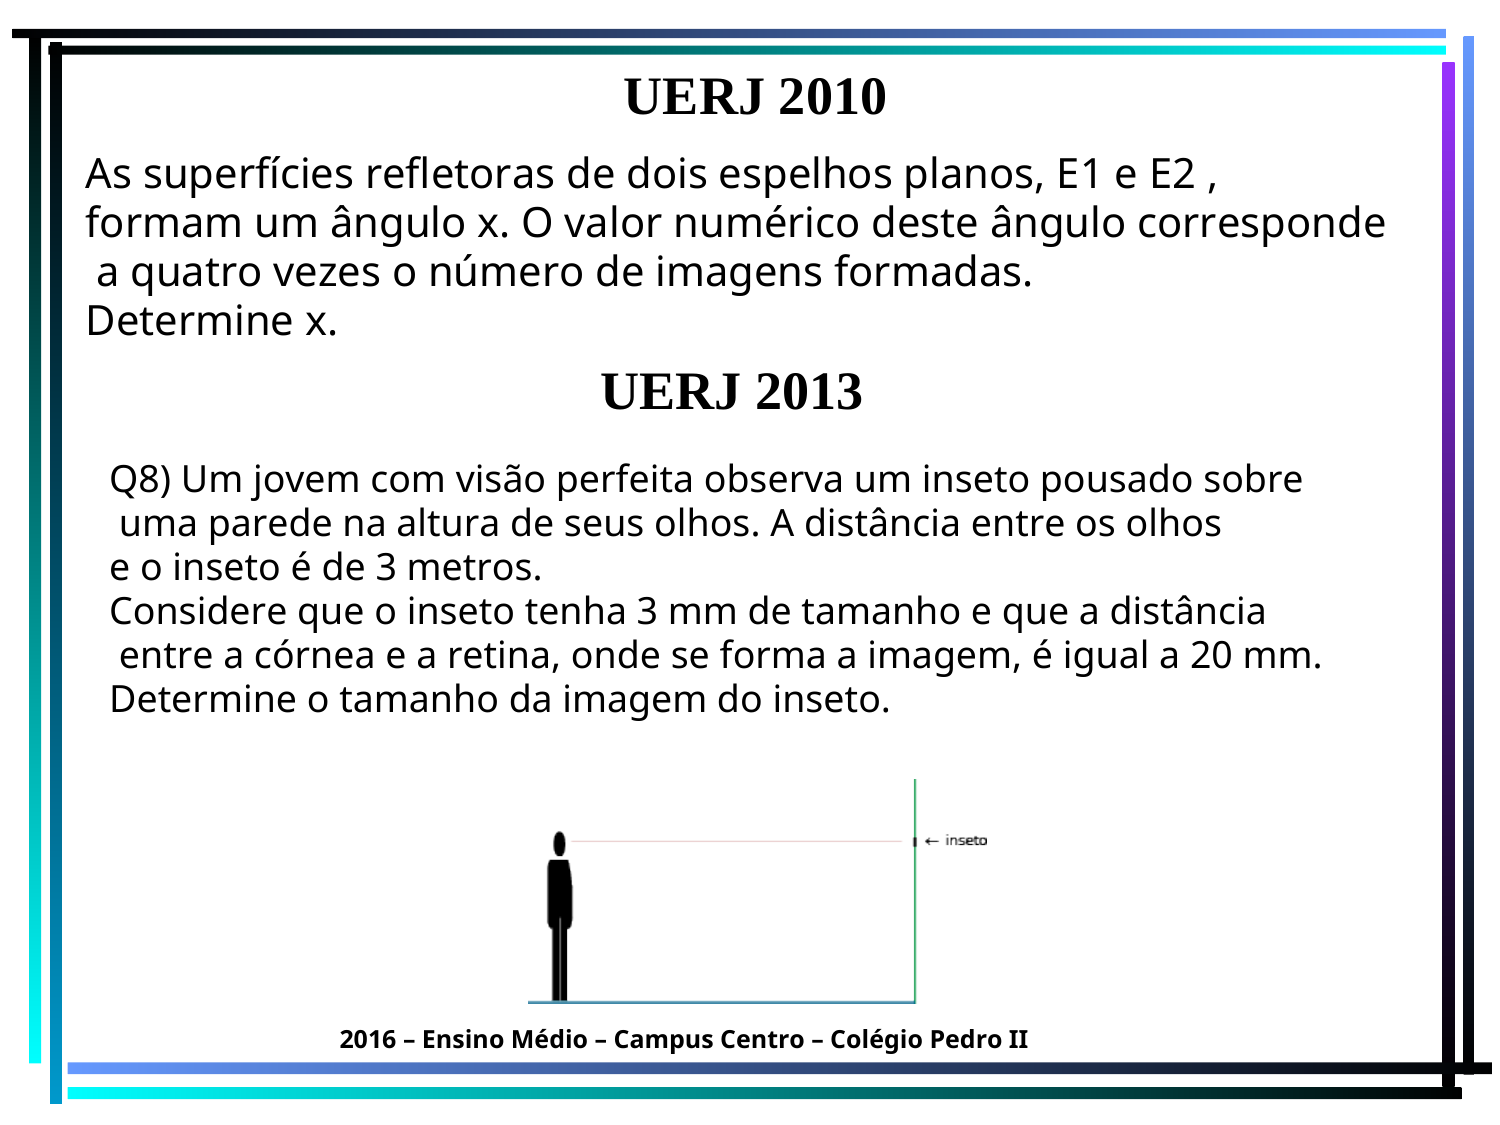

# UERJ 2010
As superfícies refletoras de dois espelhos planos, E1 e E2 ,
formam um ângulo x. O valor numérico deste ângulo corresponde
 a quatro vezes o número de imagens formadas.
Determine x.
UERJ 2013
Q8) Um jovem com visão perfeita observa um inseto pousado sobre
 uma parede na altura de seus olhos. A distância entre os olhos
e o inseto é de 3 metros.
Considere que o inseto tenha 3 mm de tamanho e que a distância
 entre a córnea e a retina, onde se forma a imagem, é igual a 20 mm.
Determine o tamanho da imagem do inseto.
2016 – Ensino Médio – Campus Centro – Colégio Pedro II